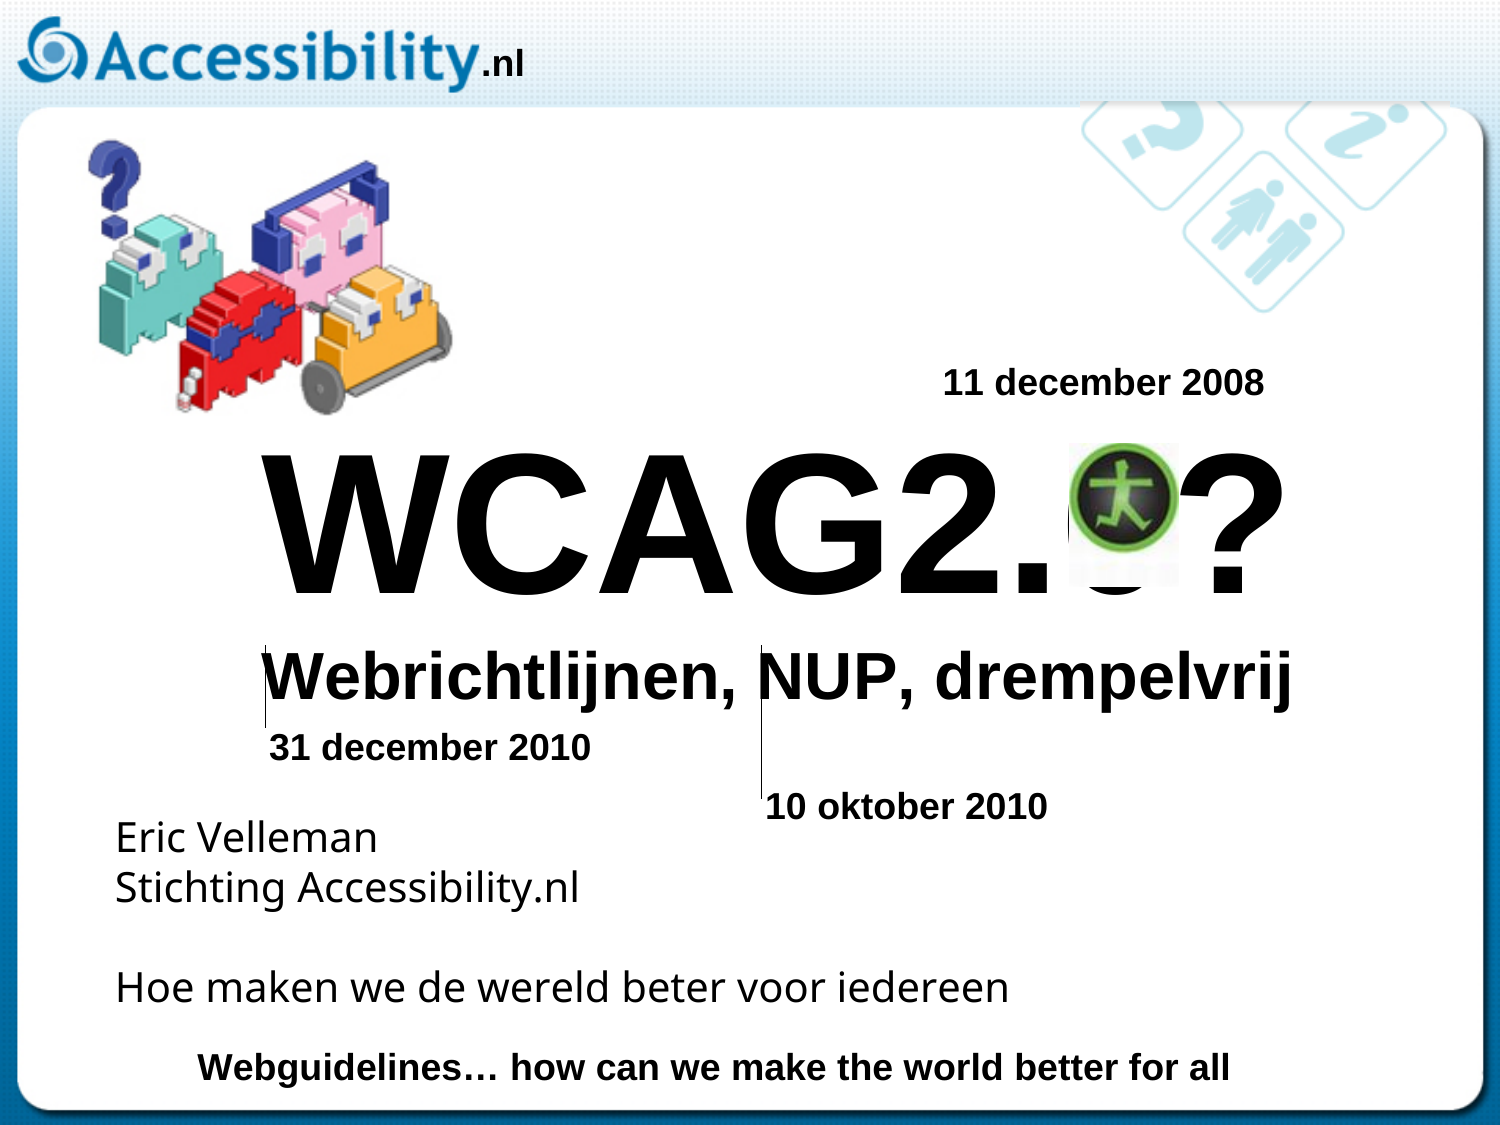

.nl
11 december 2008
WCAG2.0?
Webrichtlijnen, NUP, drempelvrij
Eric Velleman
Stichting Accessibility.nl
Hoe maken we de wereld beter voor iedereen
31 december 2010
10 oktober 2010
Webguidelines… how can we make the world better for all